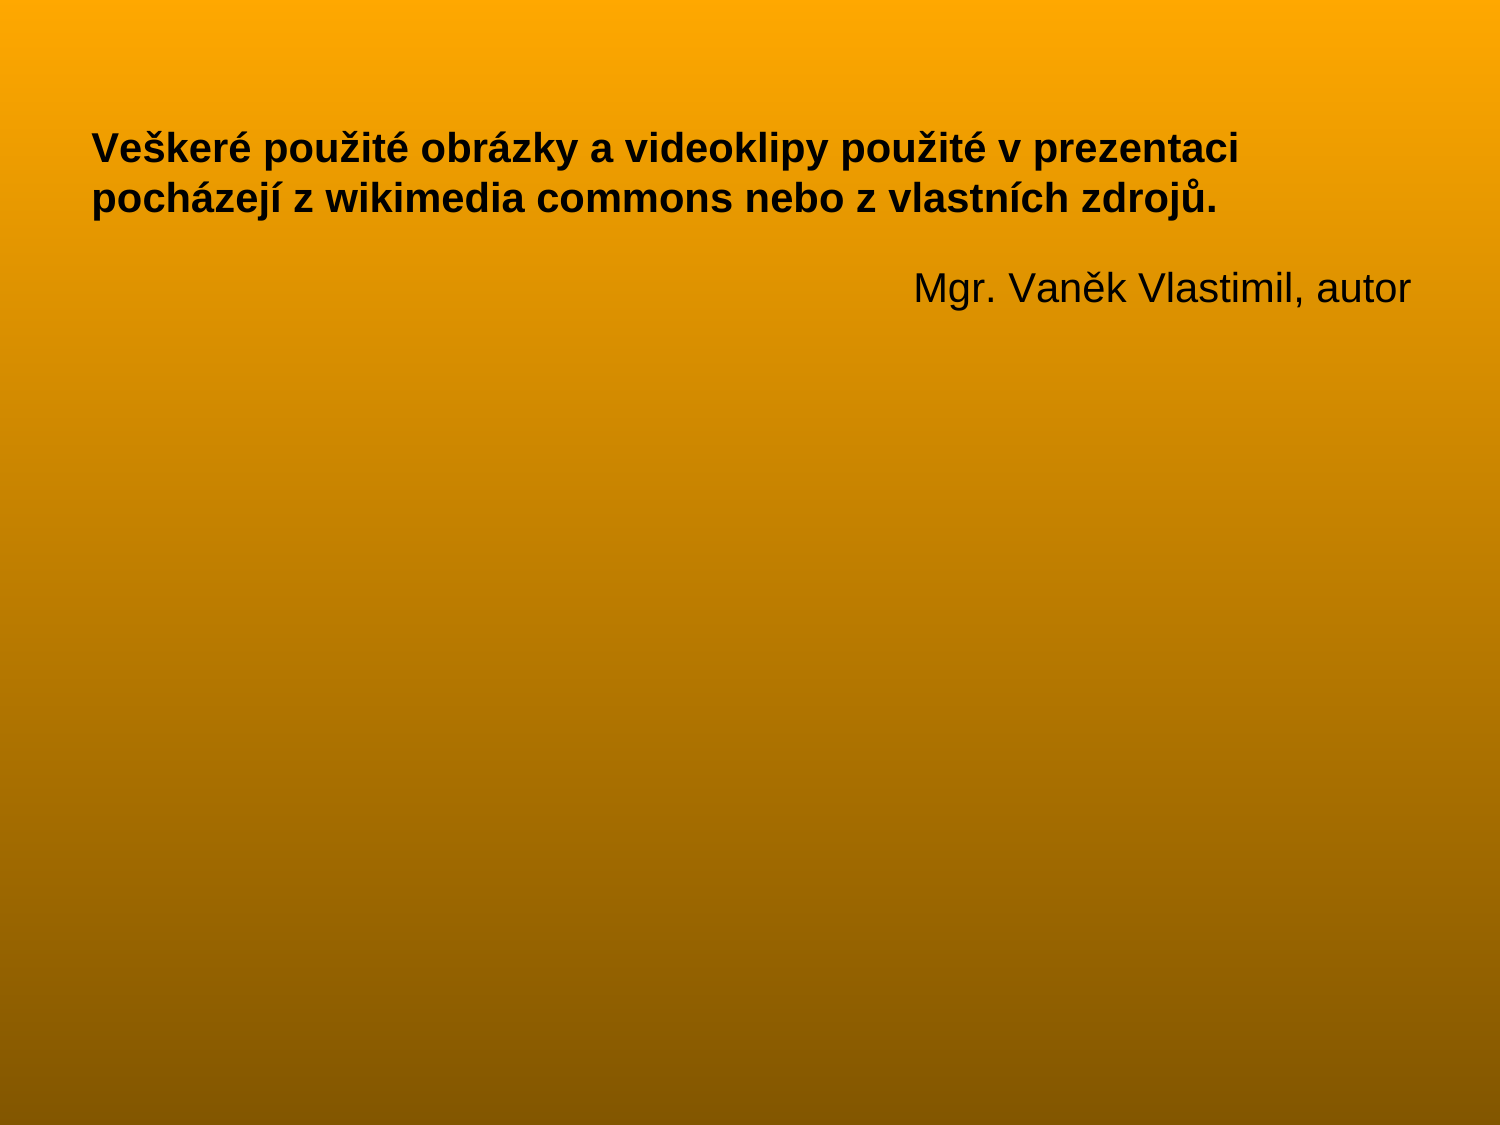

Veškeré použité obrázky a videoklipy použité v prezentaci pocházejí z wikimedia commons nebo z vlastních zdrojů.
 Mgr. Vaněk Vlastimil, autor